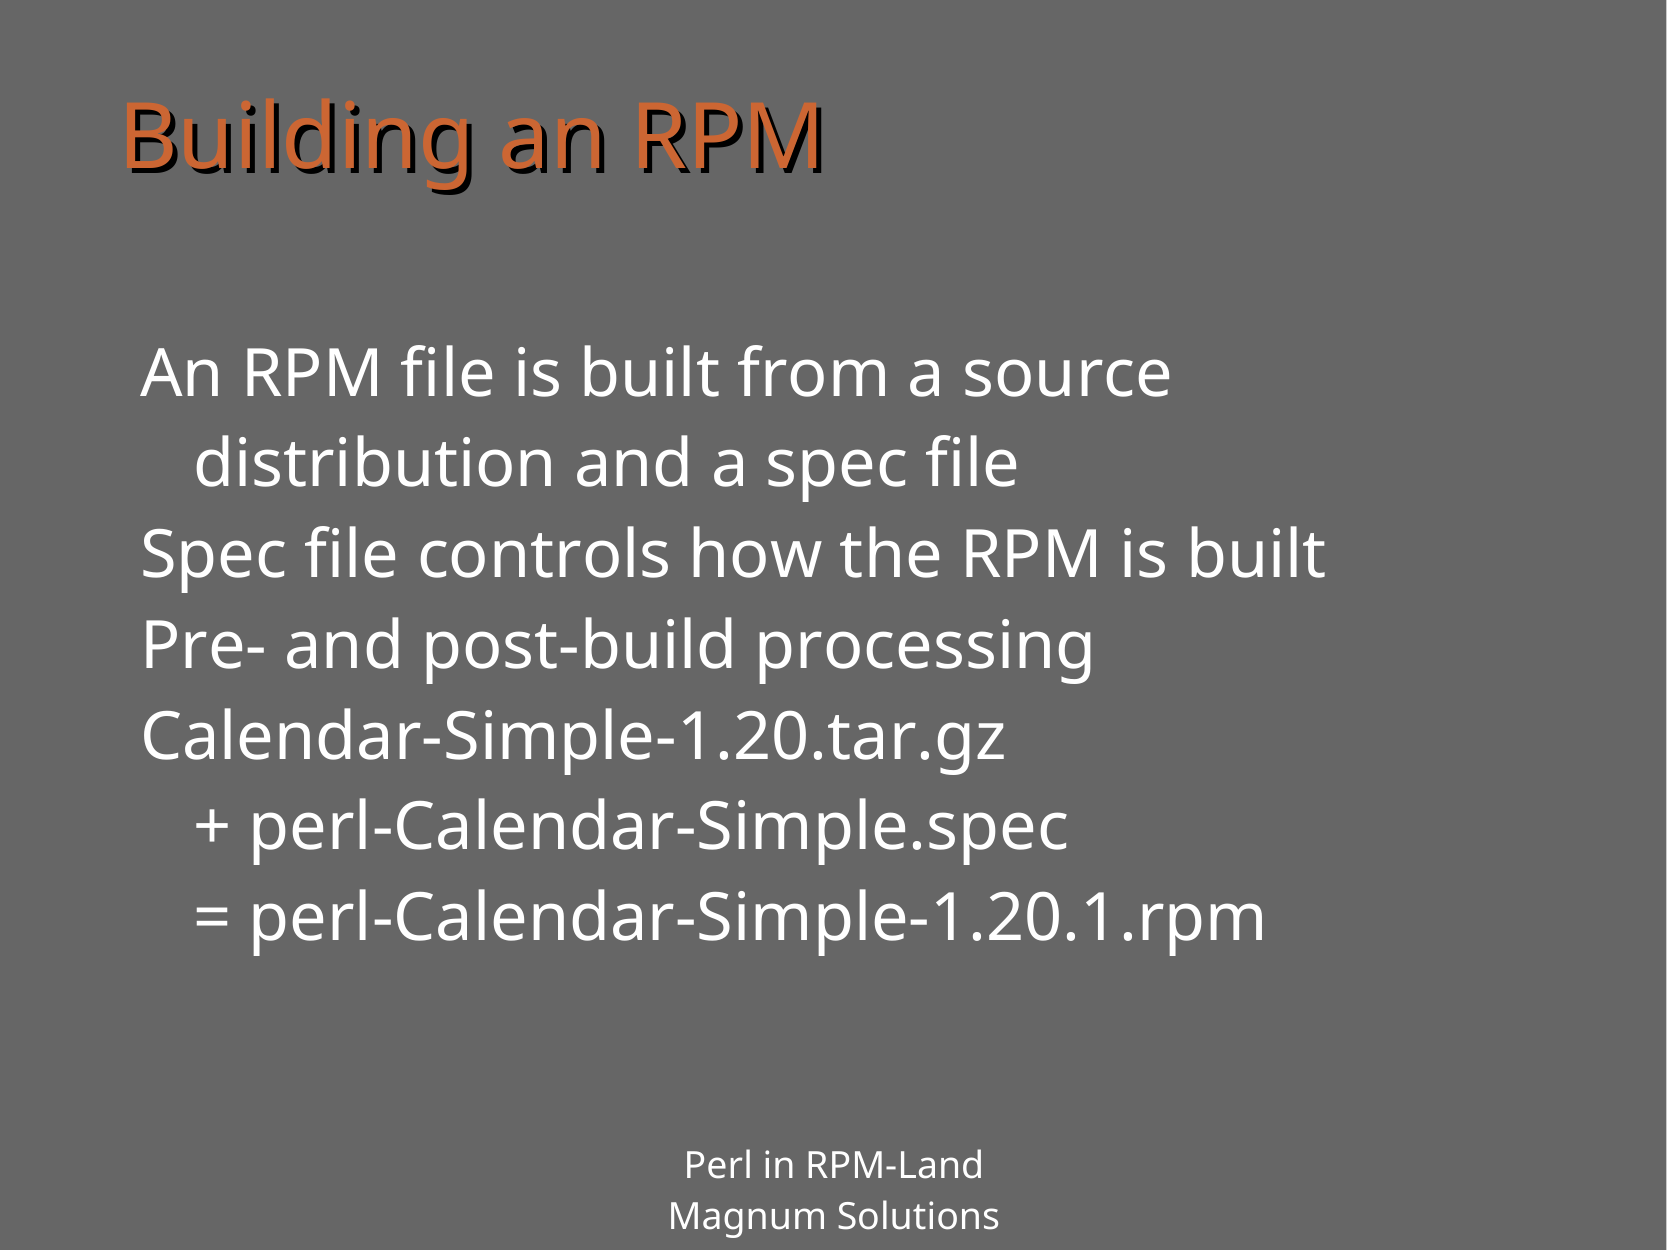

# Building an RPM
An RPM file is built from a source distribution and a spec file
Spec file controls how the RPM is built
Pre- and post-build processing
Calendar-Simple-1.20.tar.gz
+ perl-Calendar-Simple.spec
= perl-Calendar-Simple-1.20.1.rpm